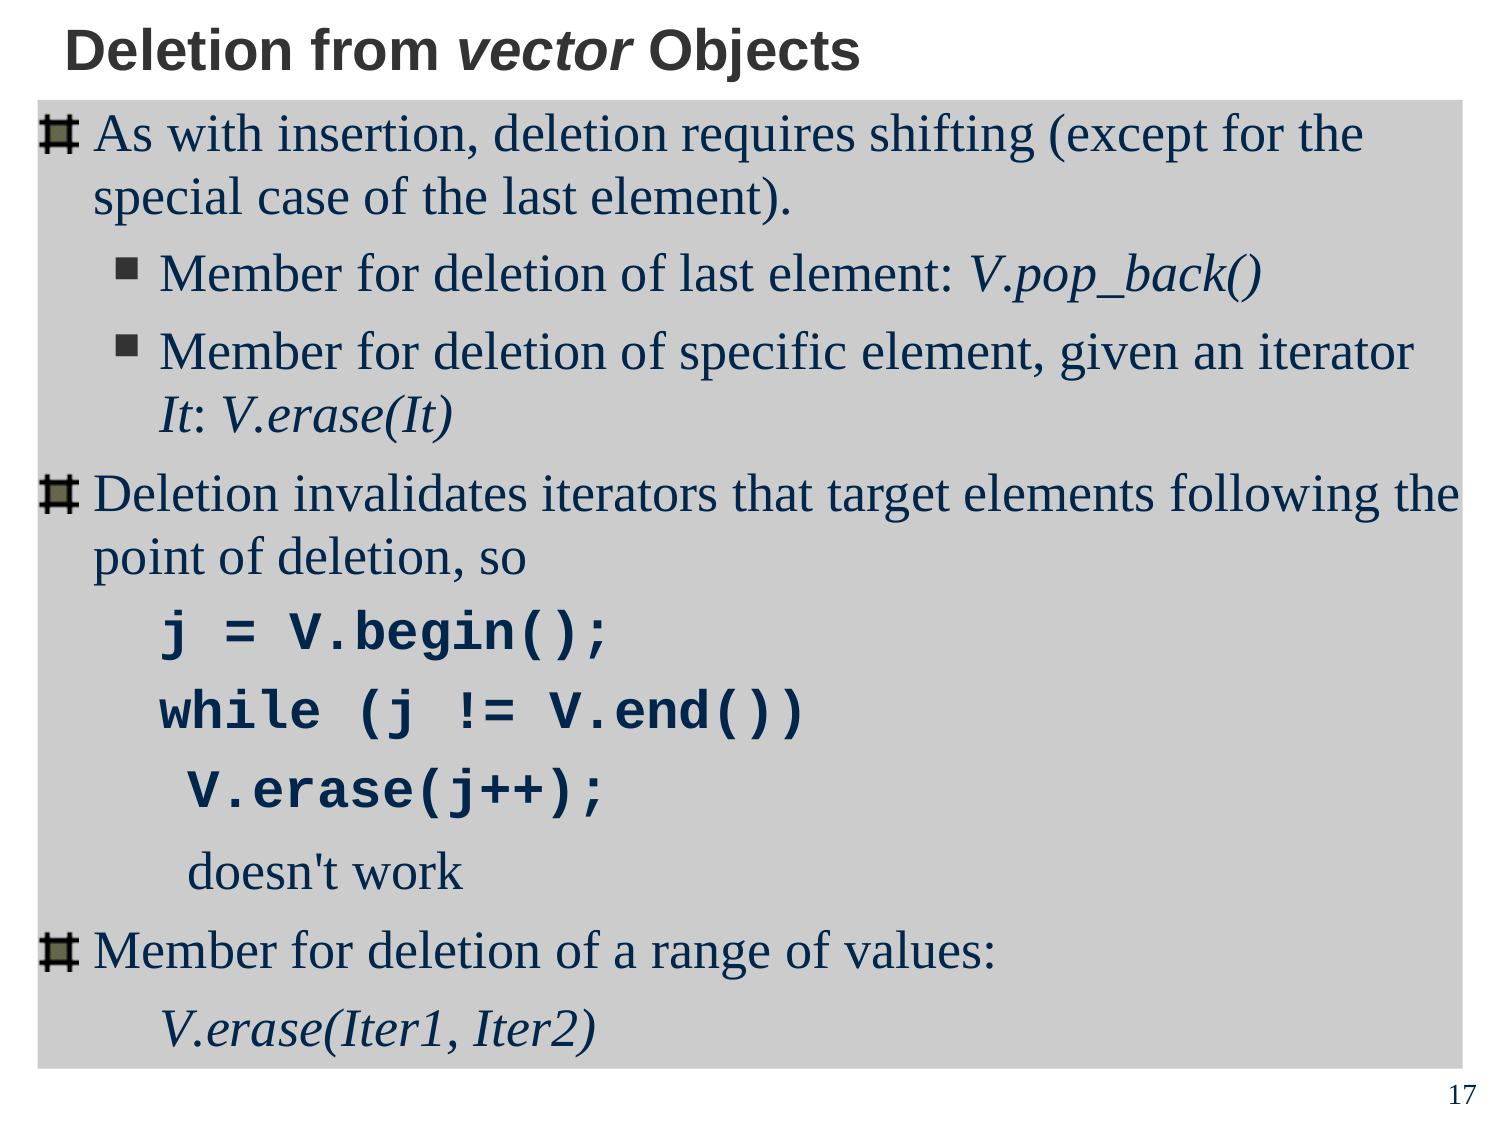

# Deletion from vector Objects
As with insertion, deletion requires shifting (except for the special case of the last element).
Member for deletion of last element: V.pop_back()
Member for deletion of specific element, given an iterator It: V.erase(It)
Deletion invalidates iterators that target elements following the point of deletion, so
j = V.begin();
while (j != V.end())
	V.erase(j++);
	doesn't work
Member for deletion of a range of values:
V.erase(Iter1, Iter2)